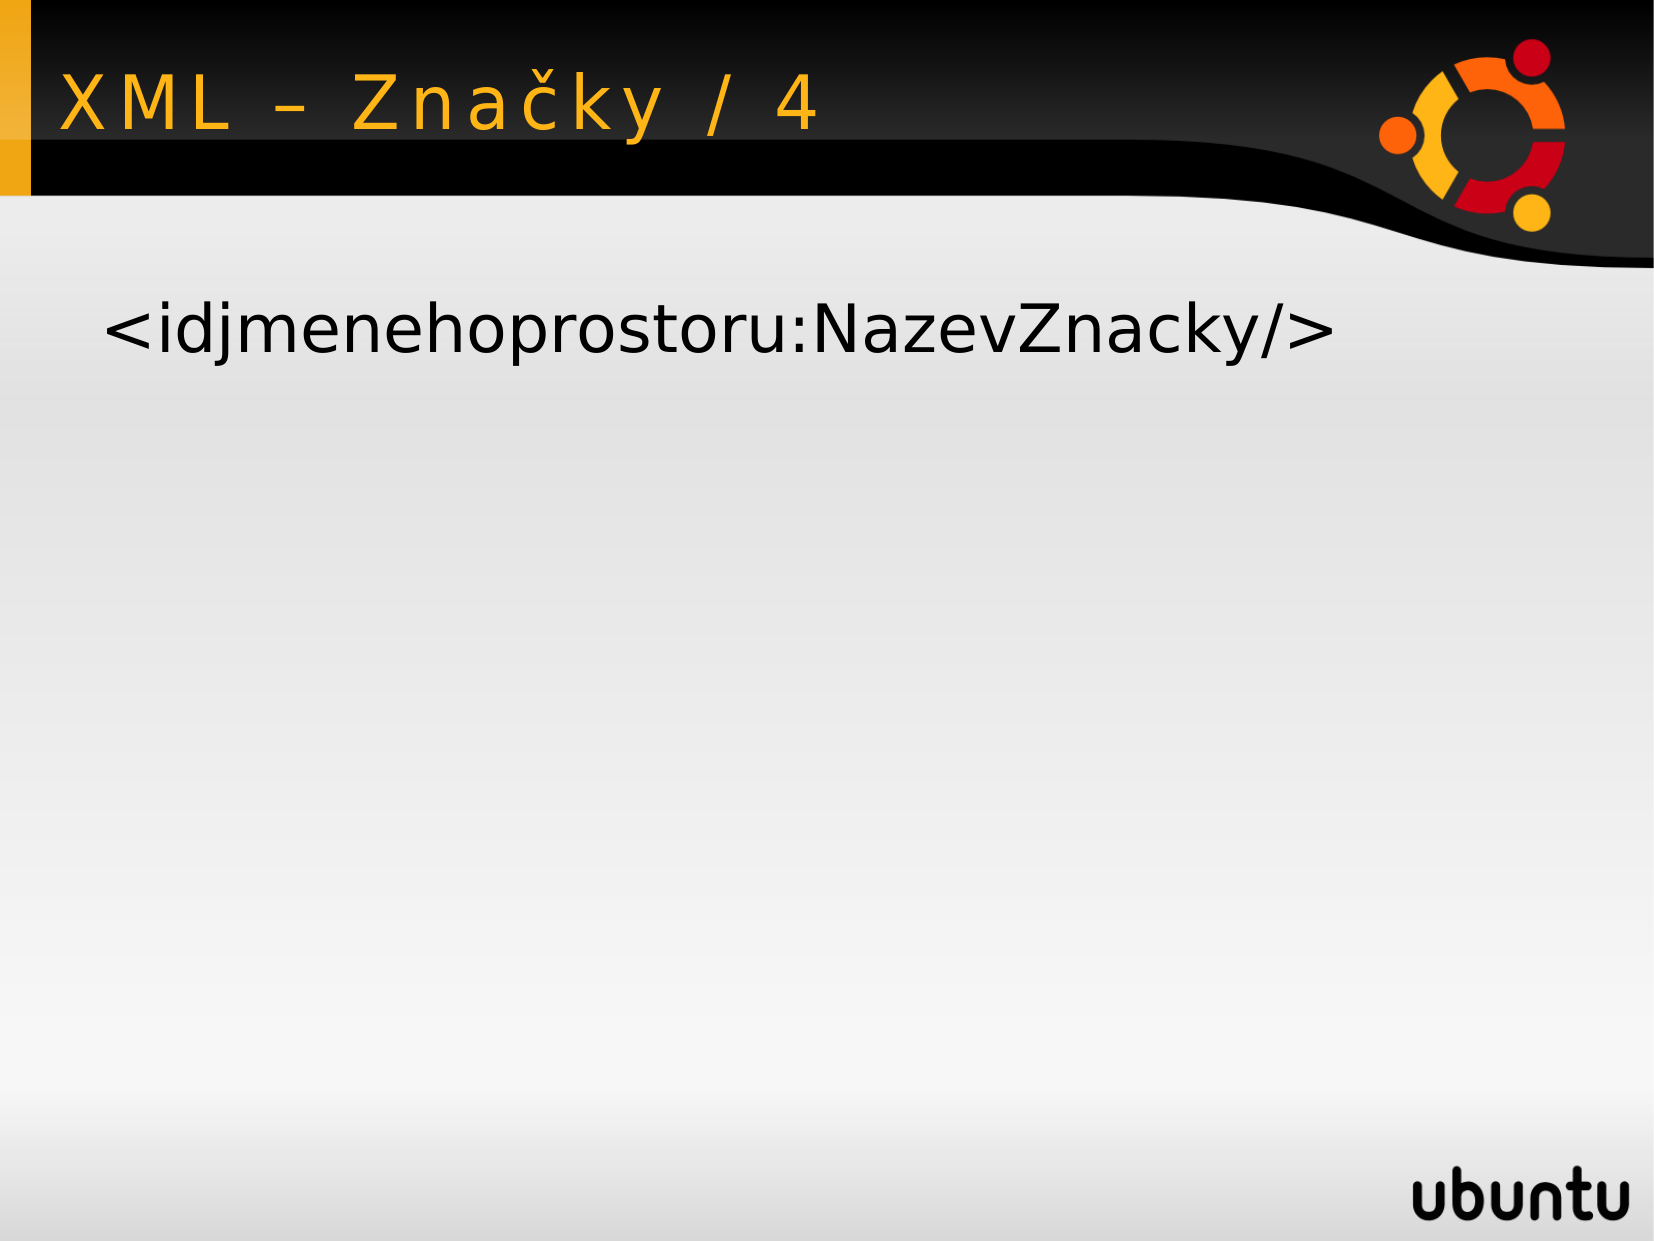

# XML – Značky / 4
<idjmenehoprostoru:NazevZnacky/>